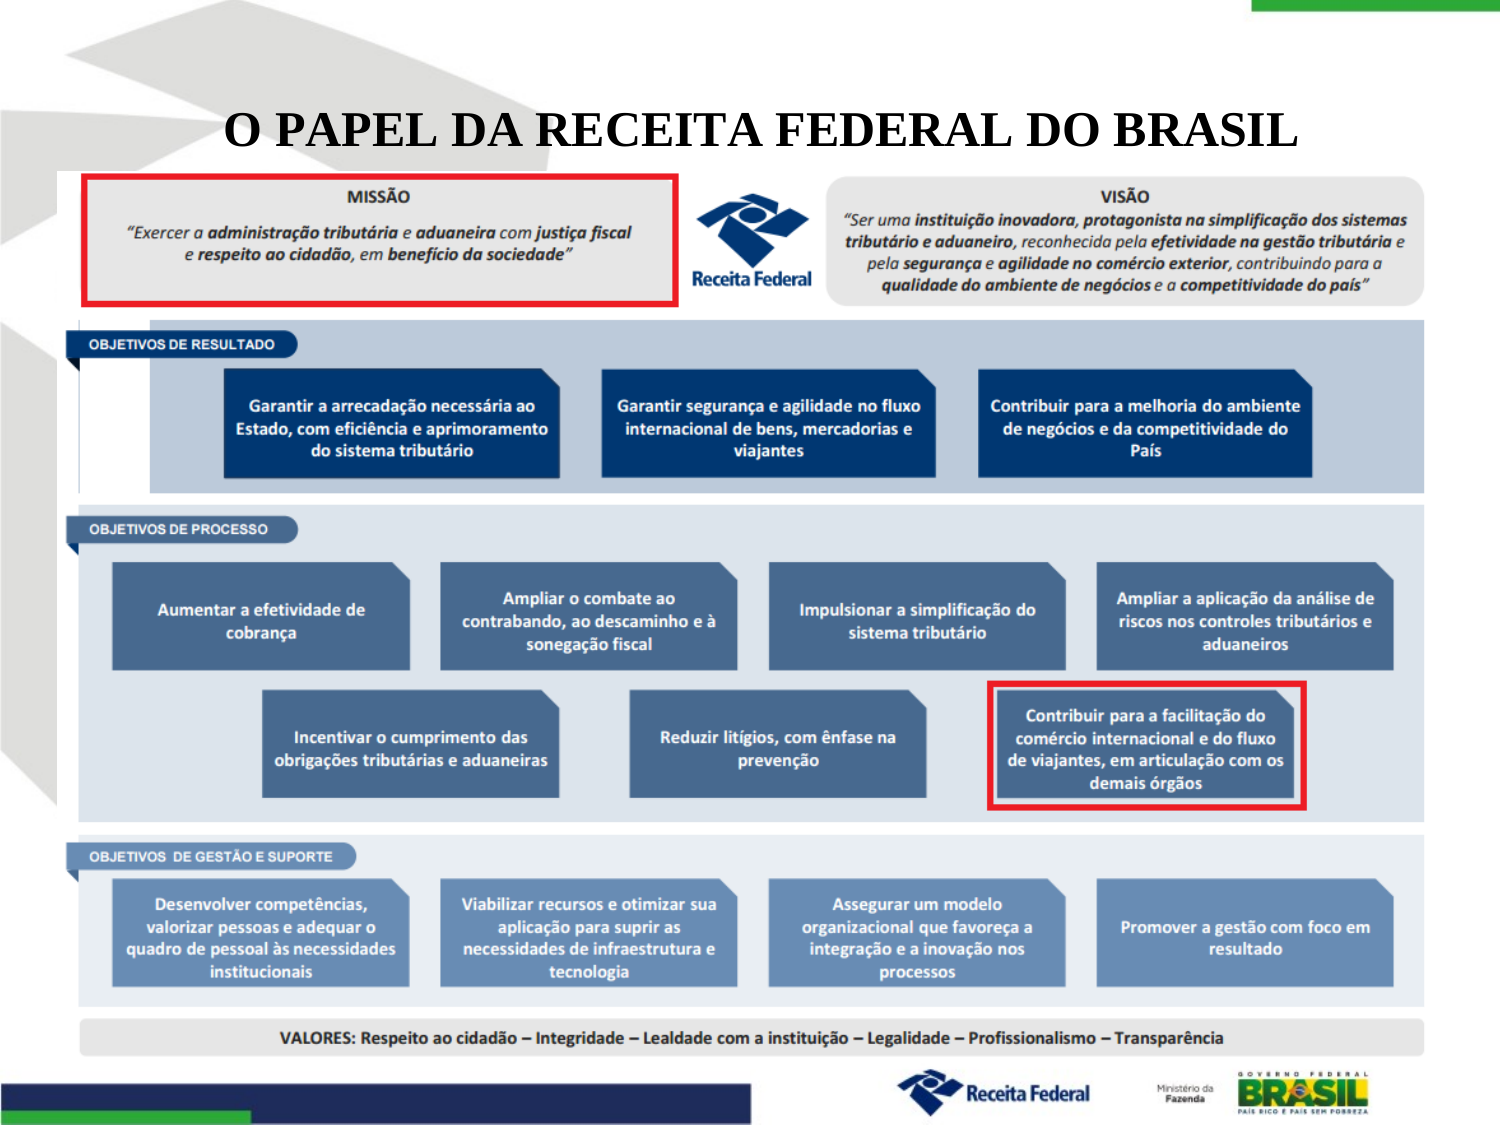

O PAPEL DA RECEITA FEDERAL DO BRASIL